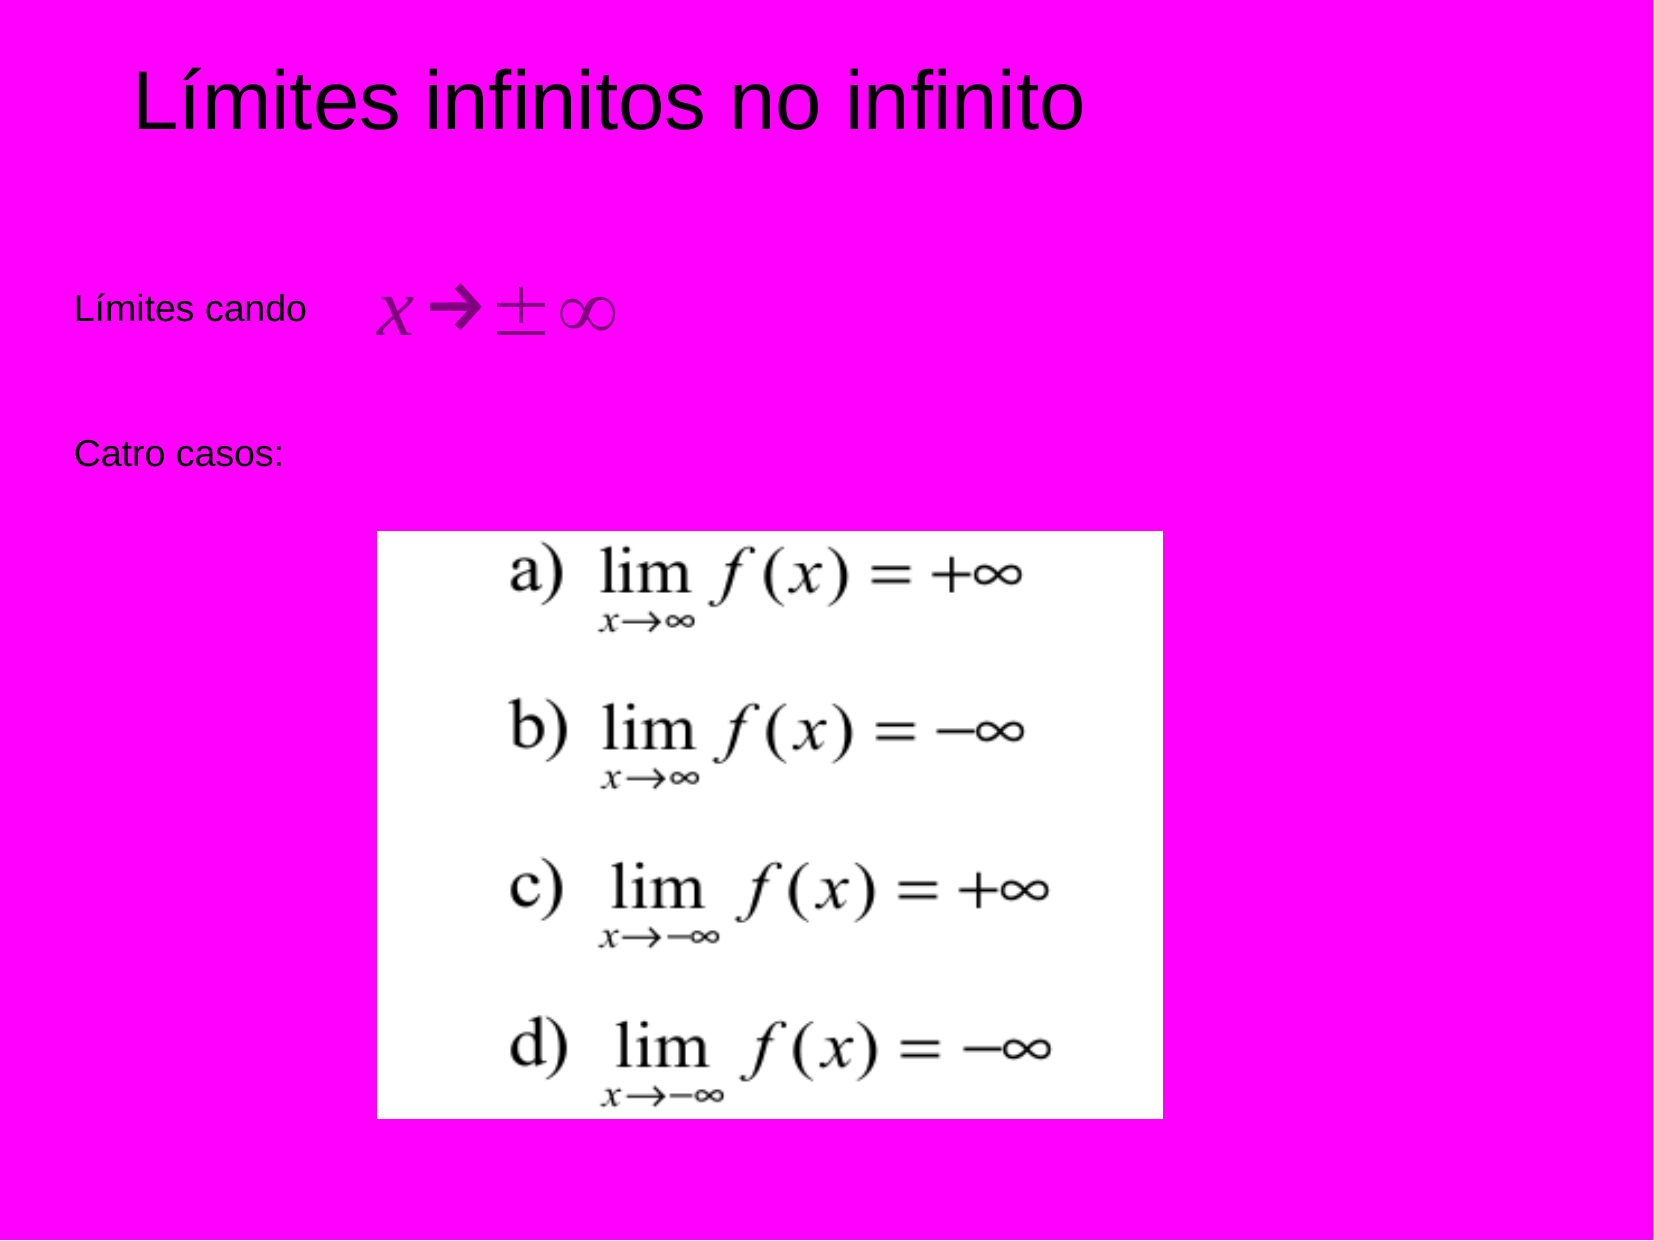

Límites infinitos no infinito
Límites cando
Catro casos: